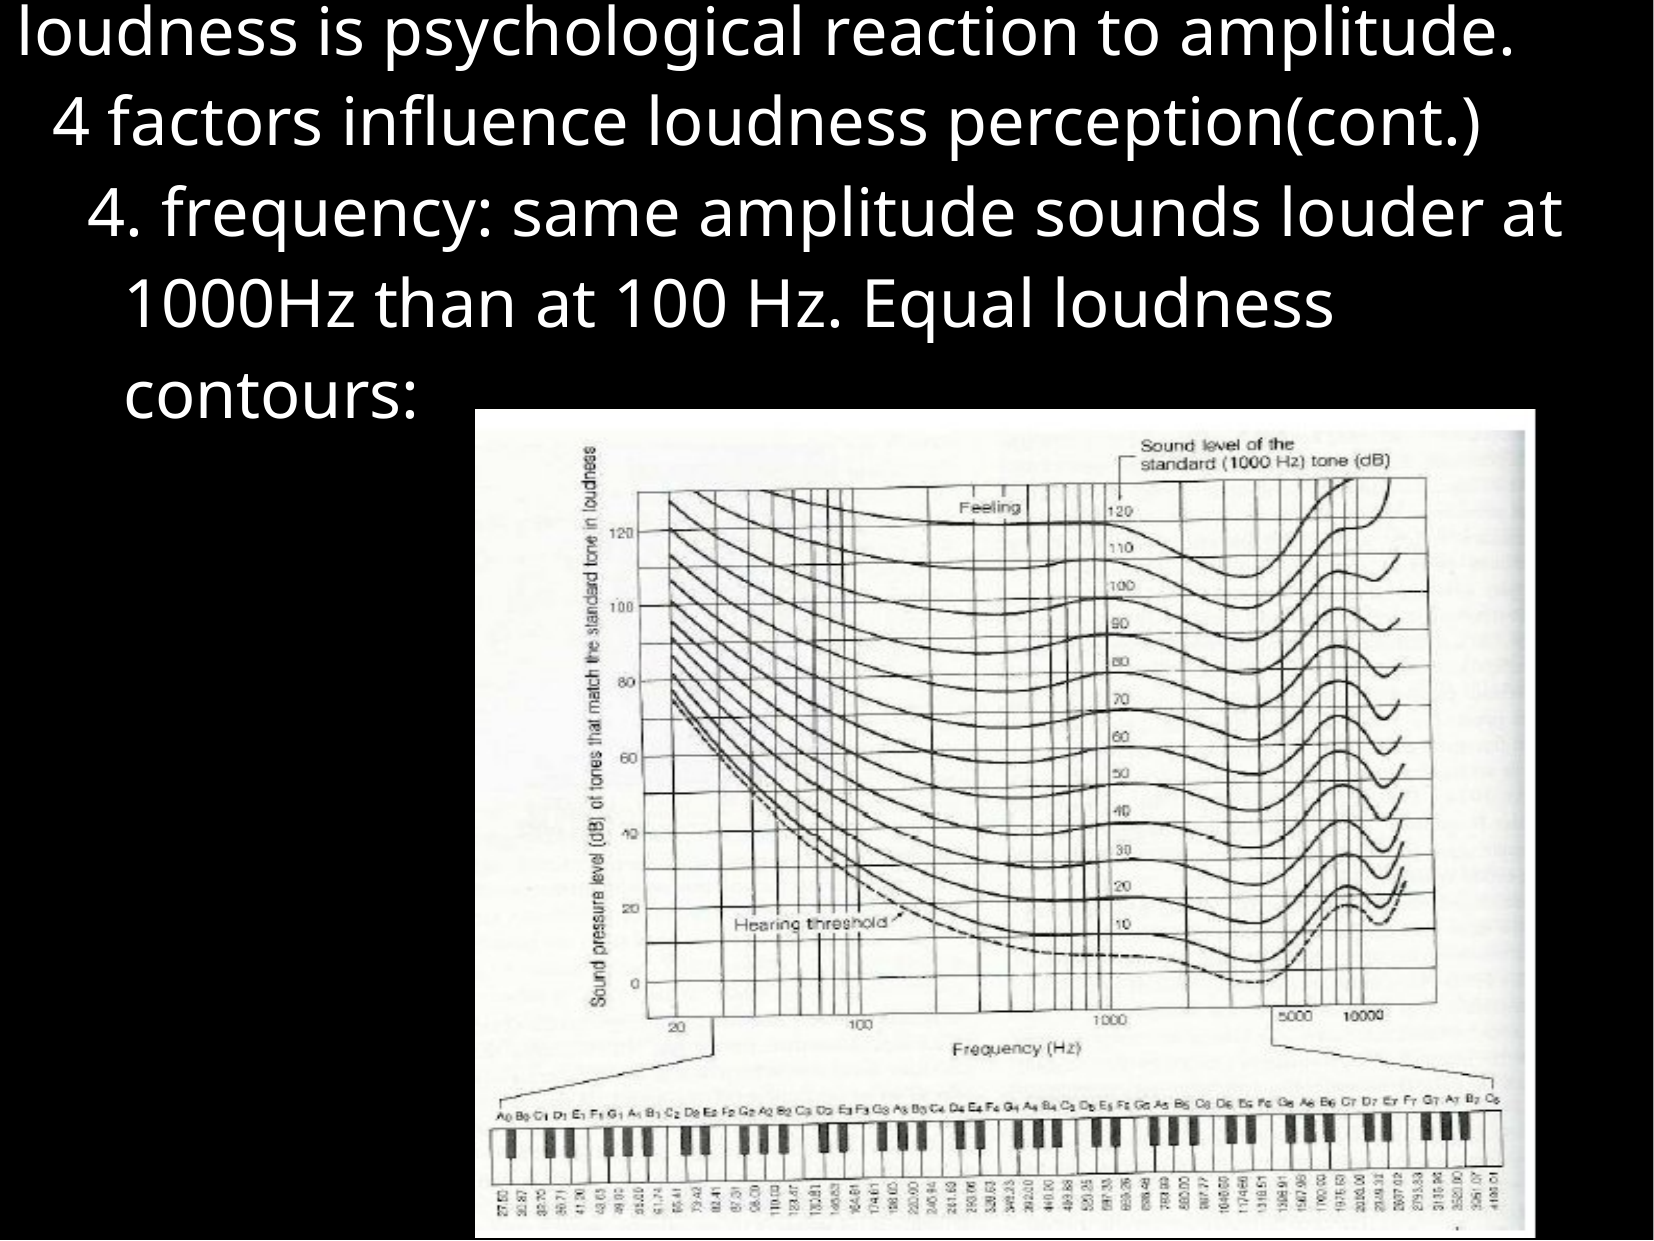

loudness is psychological reaction to amplitude.
4 factors influence loudness perception(cont.)
4. frequency: same amplitude sounds louder at 1000Hz than at 100 Hz. Equal loudness contours: